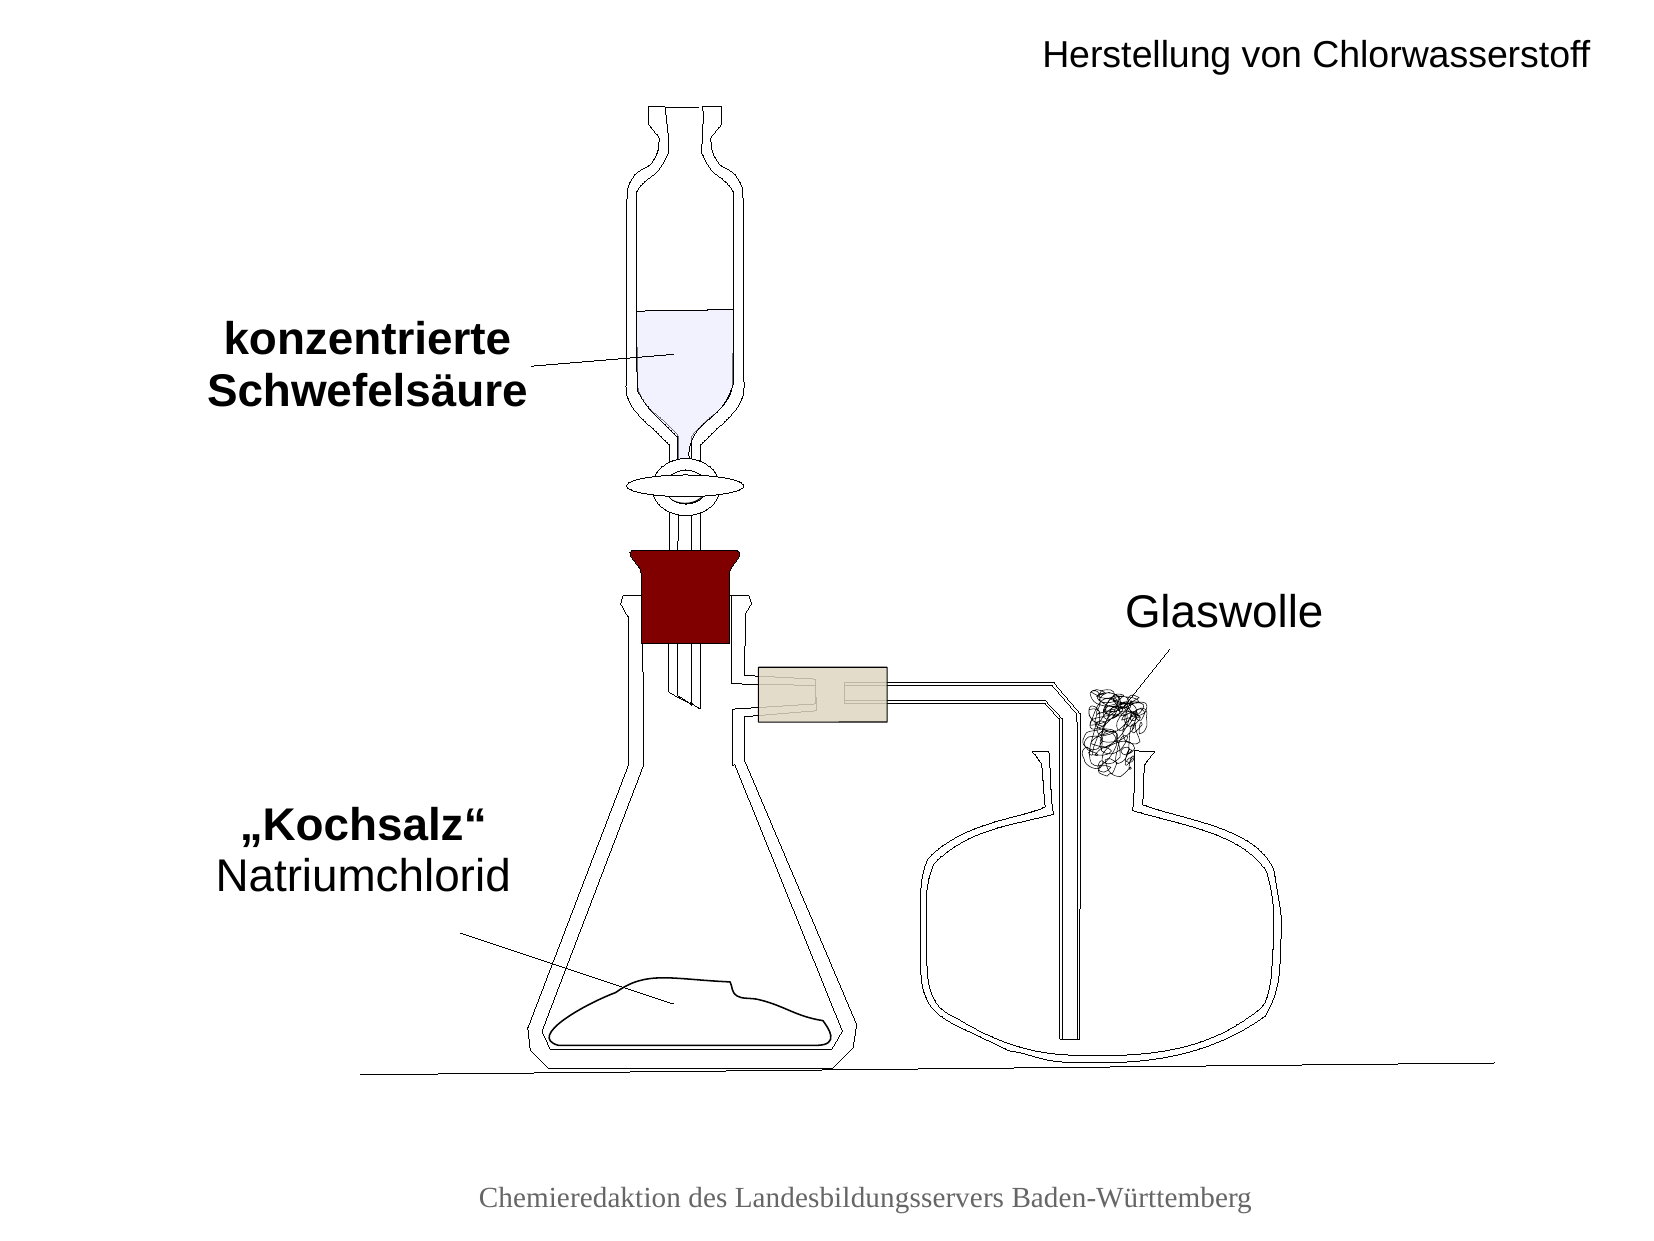

Herstellung von Chlorwasserstoff
konzentrierte
Schwefelsäure
Glaswolle
„Kochsalz“
Natriumchlorid